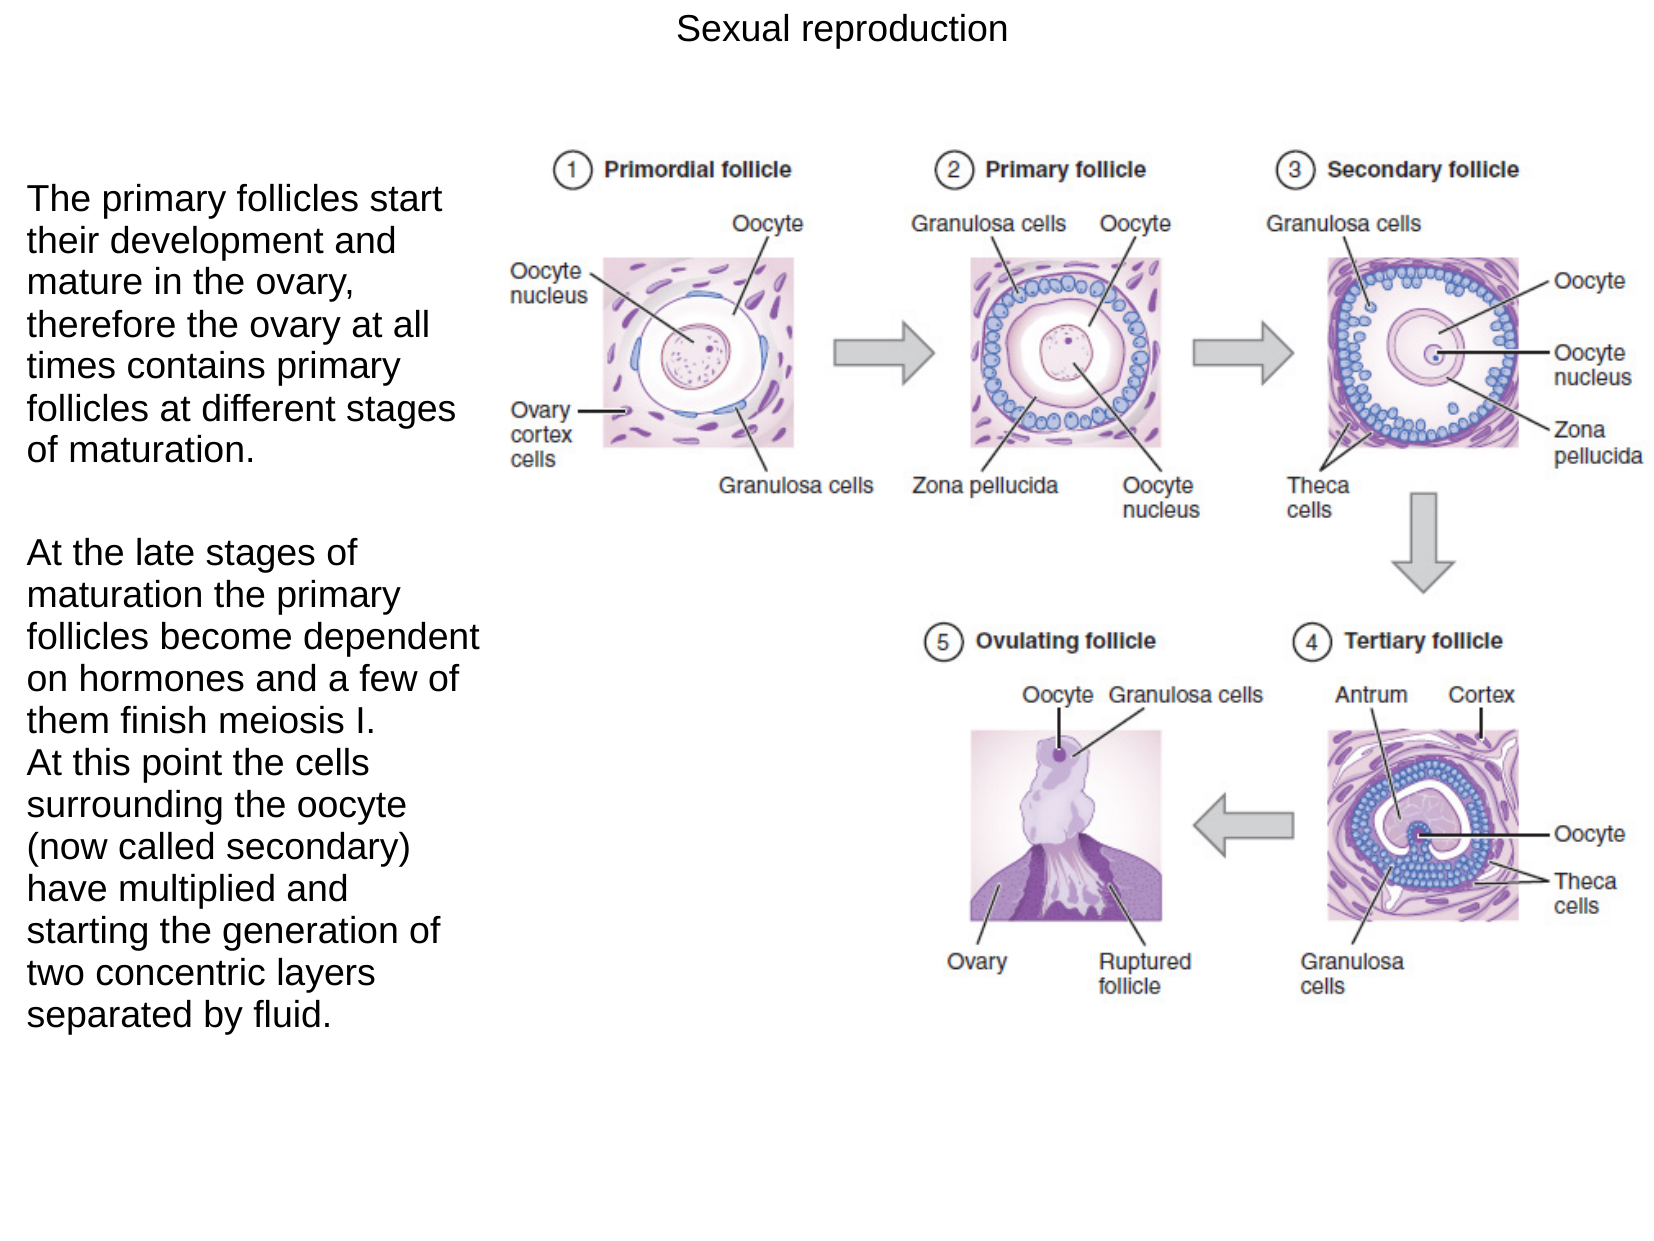

Sexual reproduction
The primary follicles start their development and mature in the ovary, therefore the ovary at all times contains primary follicles at different stages of maturation.
At the late stages of maturation the primary follicles become dependent on hormones and a few of them finish meiosis I.
At this point the cells surrounding the oocyte (now called secondary) have multiplied and starting the generation of two concentric layers separated by fluid.